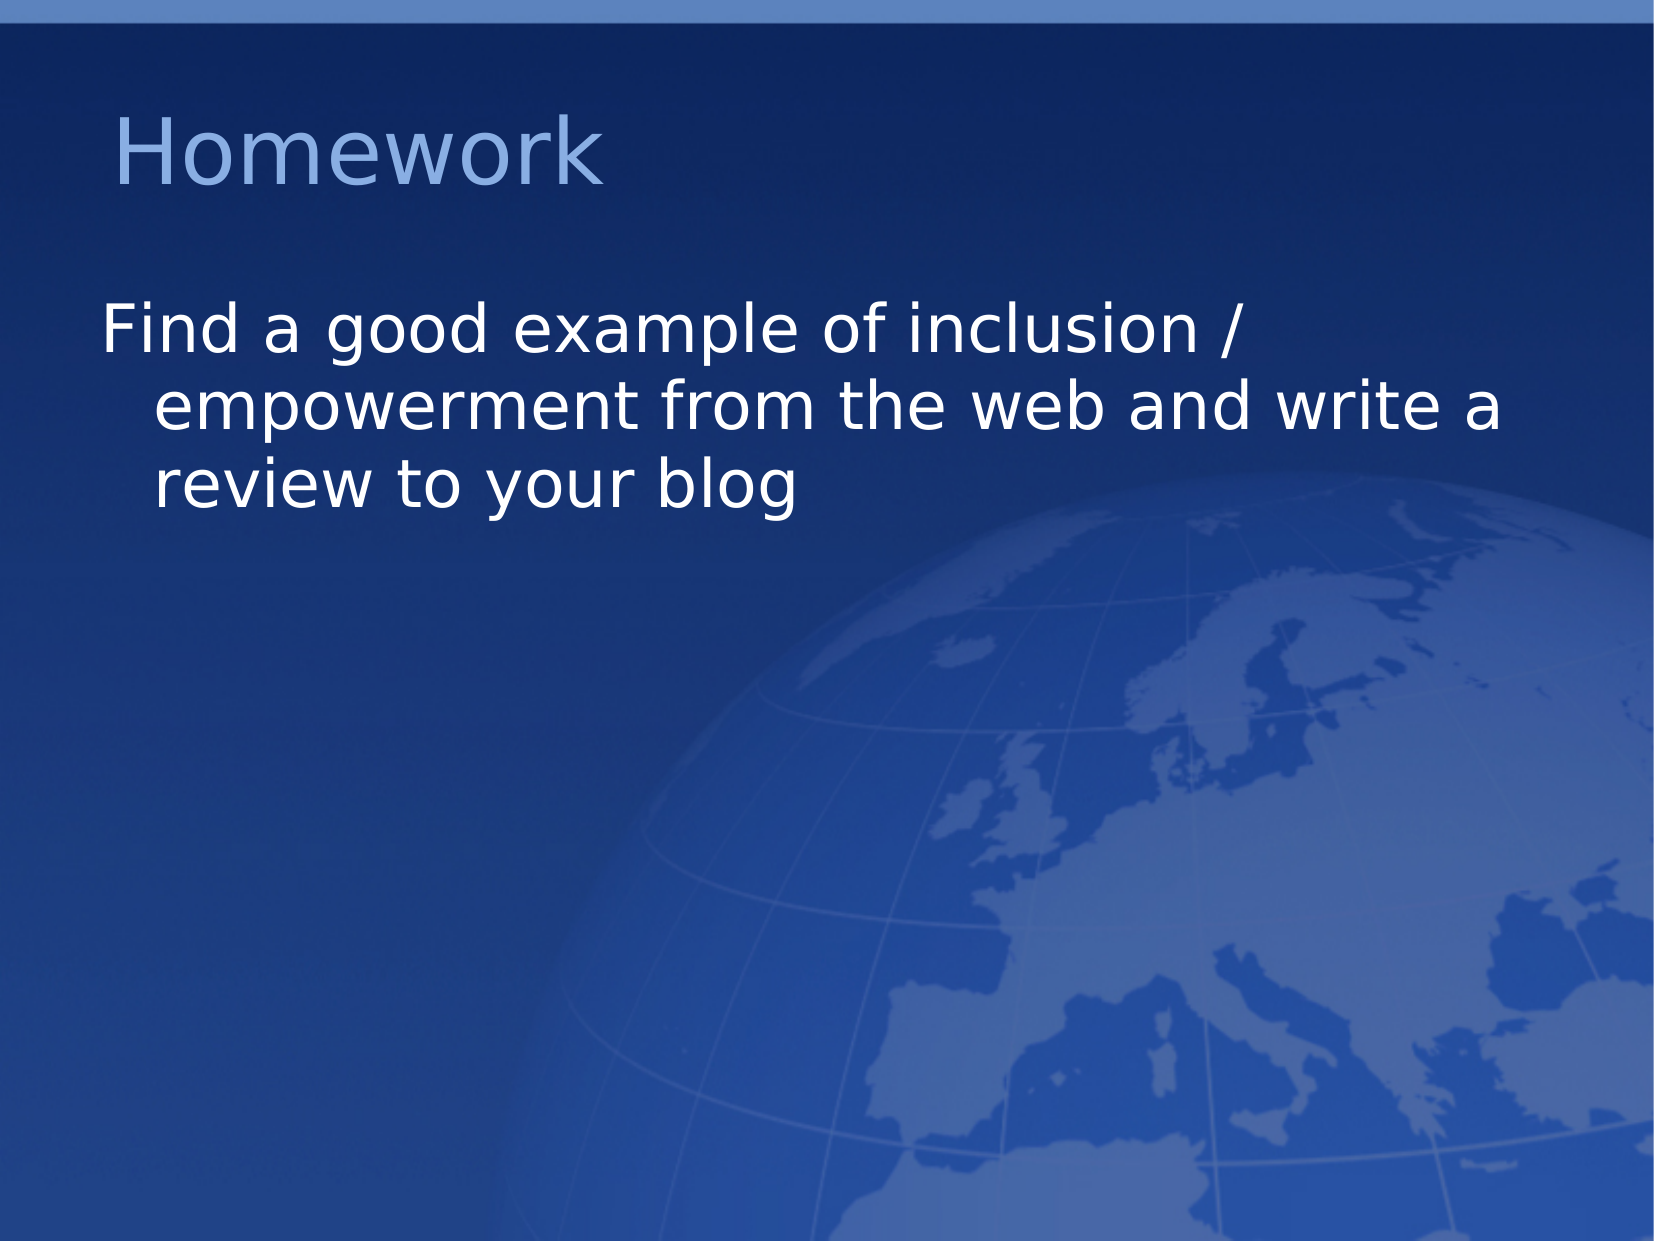

# Homework
Find a good example of inclusion / empowerment from the web and write a review to your blog